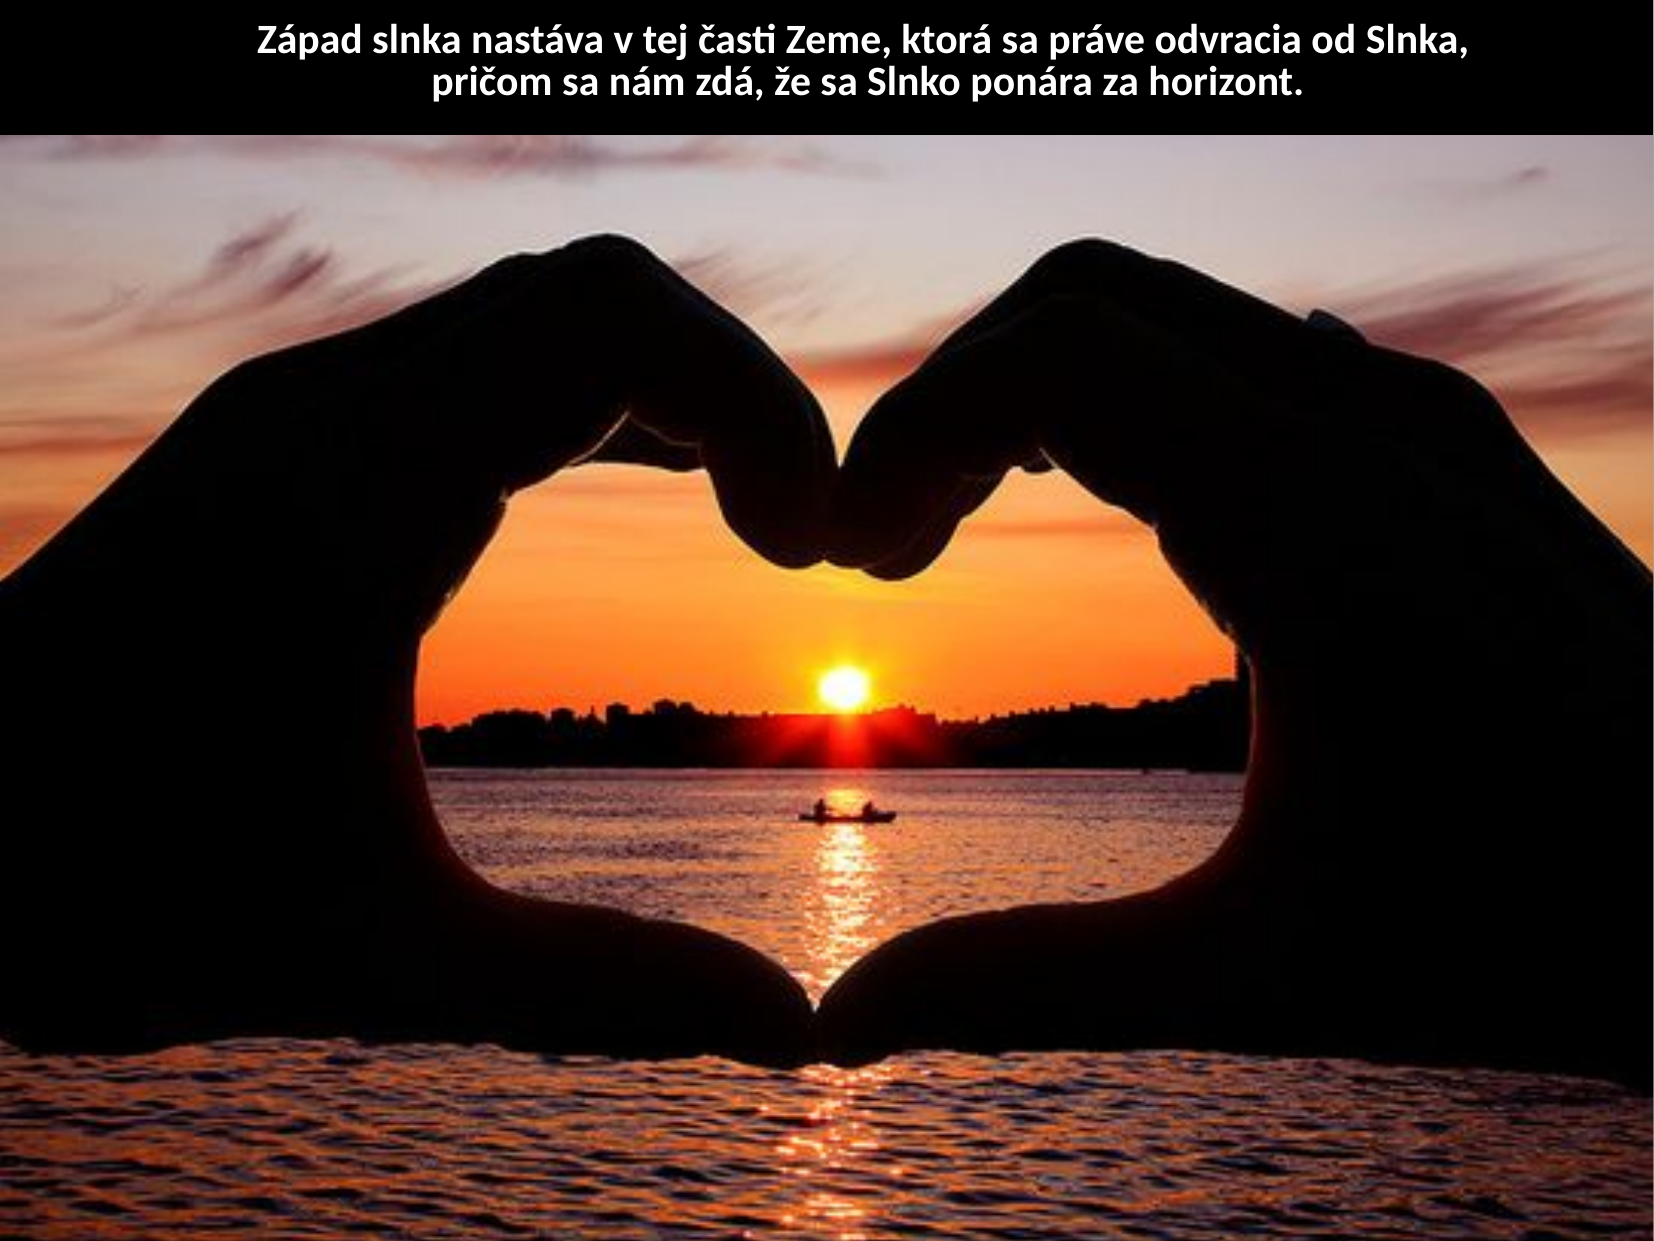

Západ slnka nastáva v tej časti Zeme, ktorá sa práve odvracia od Slnka,
pričom sa nám zdá, že sa Slnko ponára za horizont.